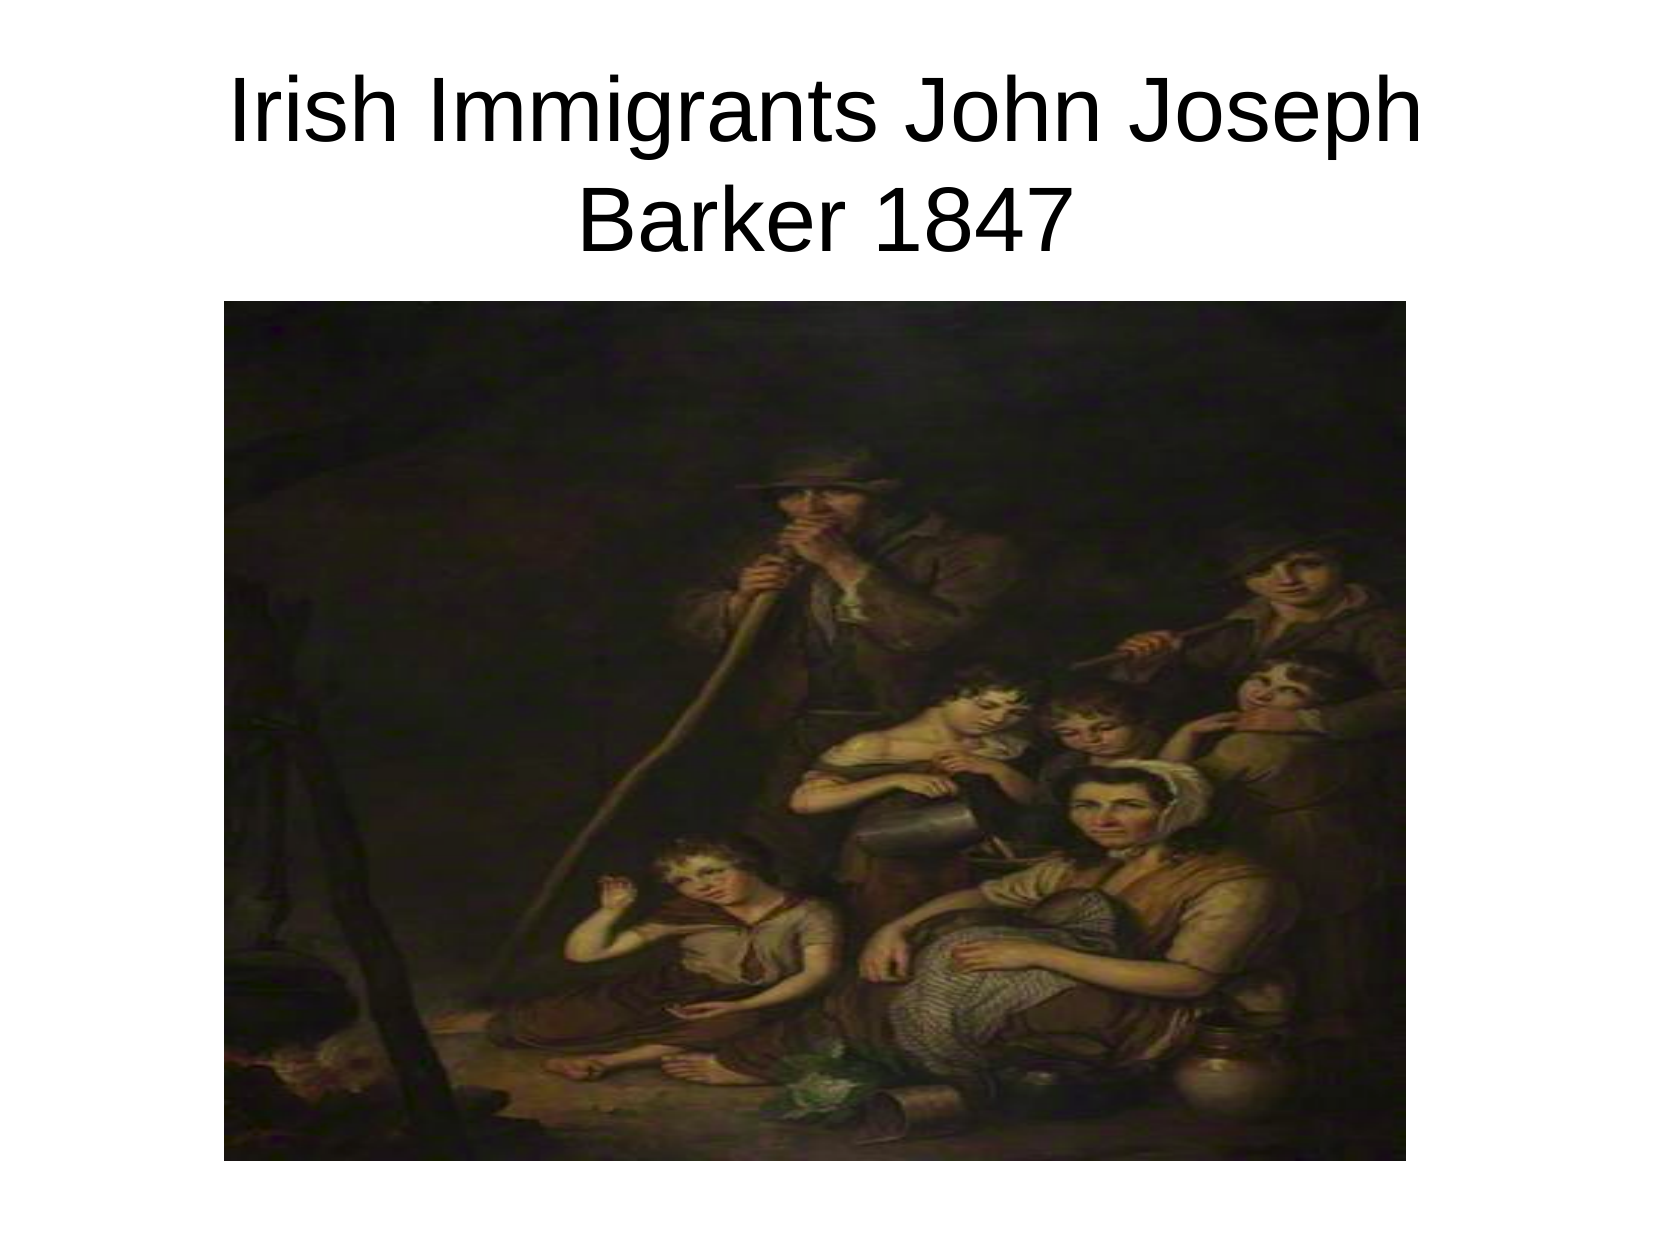

# Irish Immigrants John Joseph Barker 1847